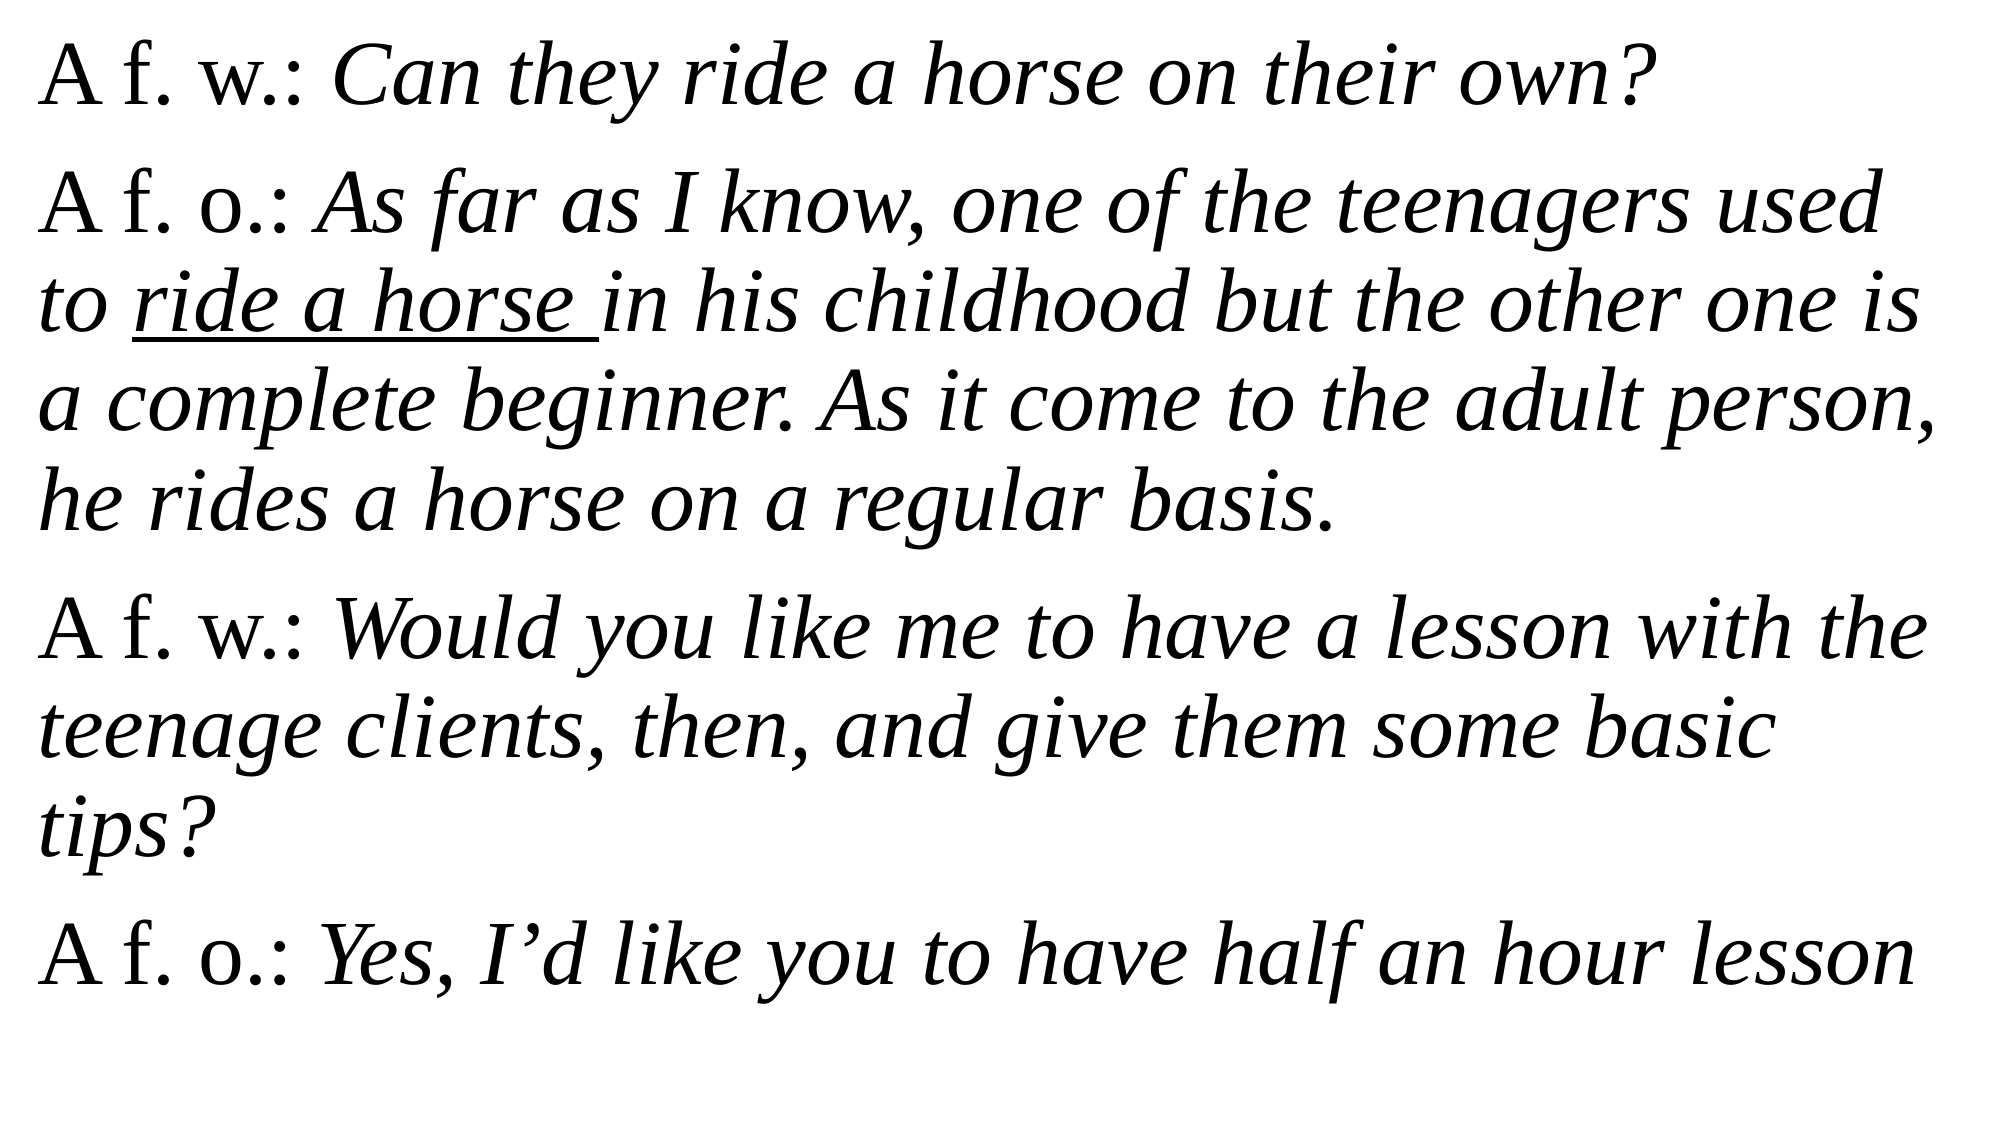

# A f. w.: Can they ride a horse on their own?
A f. o.: As far as I know, one of the teenagers used to ride a horse in his childhood but the other one is a complete beginner. As it come to the adult person, he rides a horse on a regular basis.
A f. w.: Would you like me to have a lesson with the teenage clients, then, and give them some basic tips?
A f. o.: Yes, I’d like you to have half an hour lesson